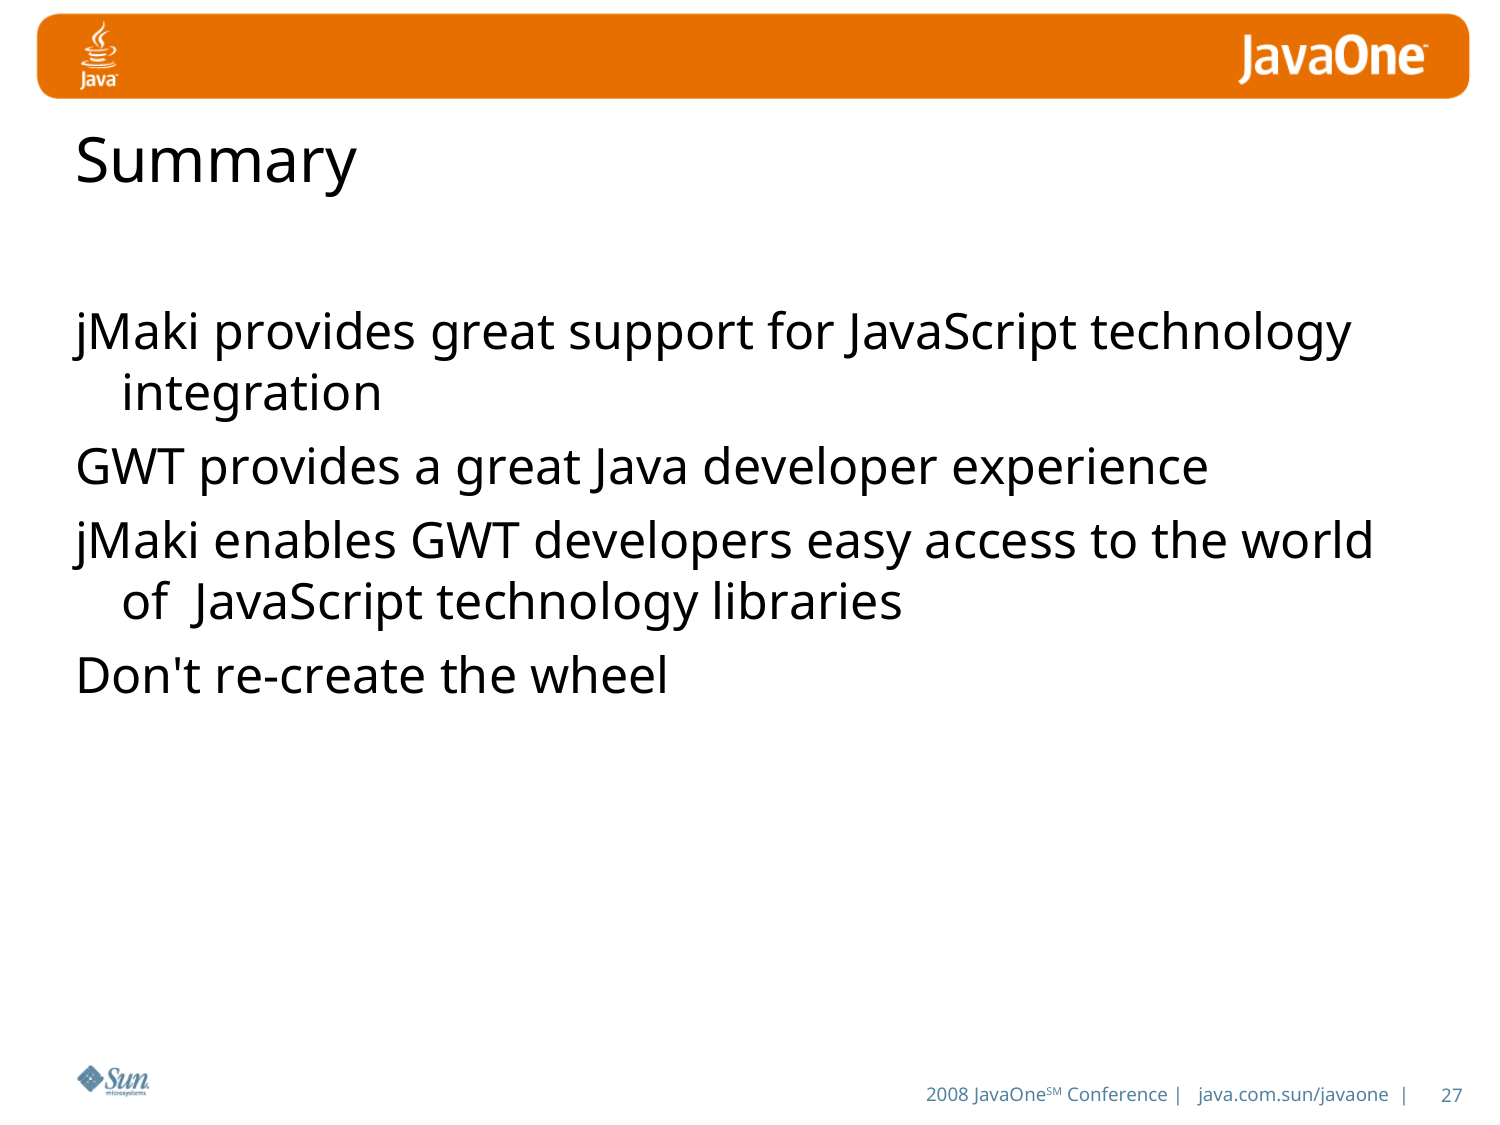

# Summary
jMaki provides great support for JavaScript technology integration
GWT provides a great Java developer experience
jMaki enables GWT developers easy access to the world of JavaScript technology libraries
Don't re-create the wheel